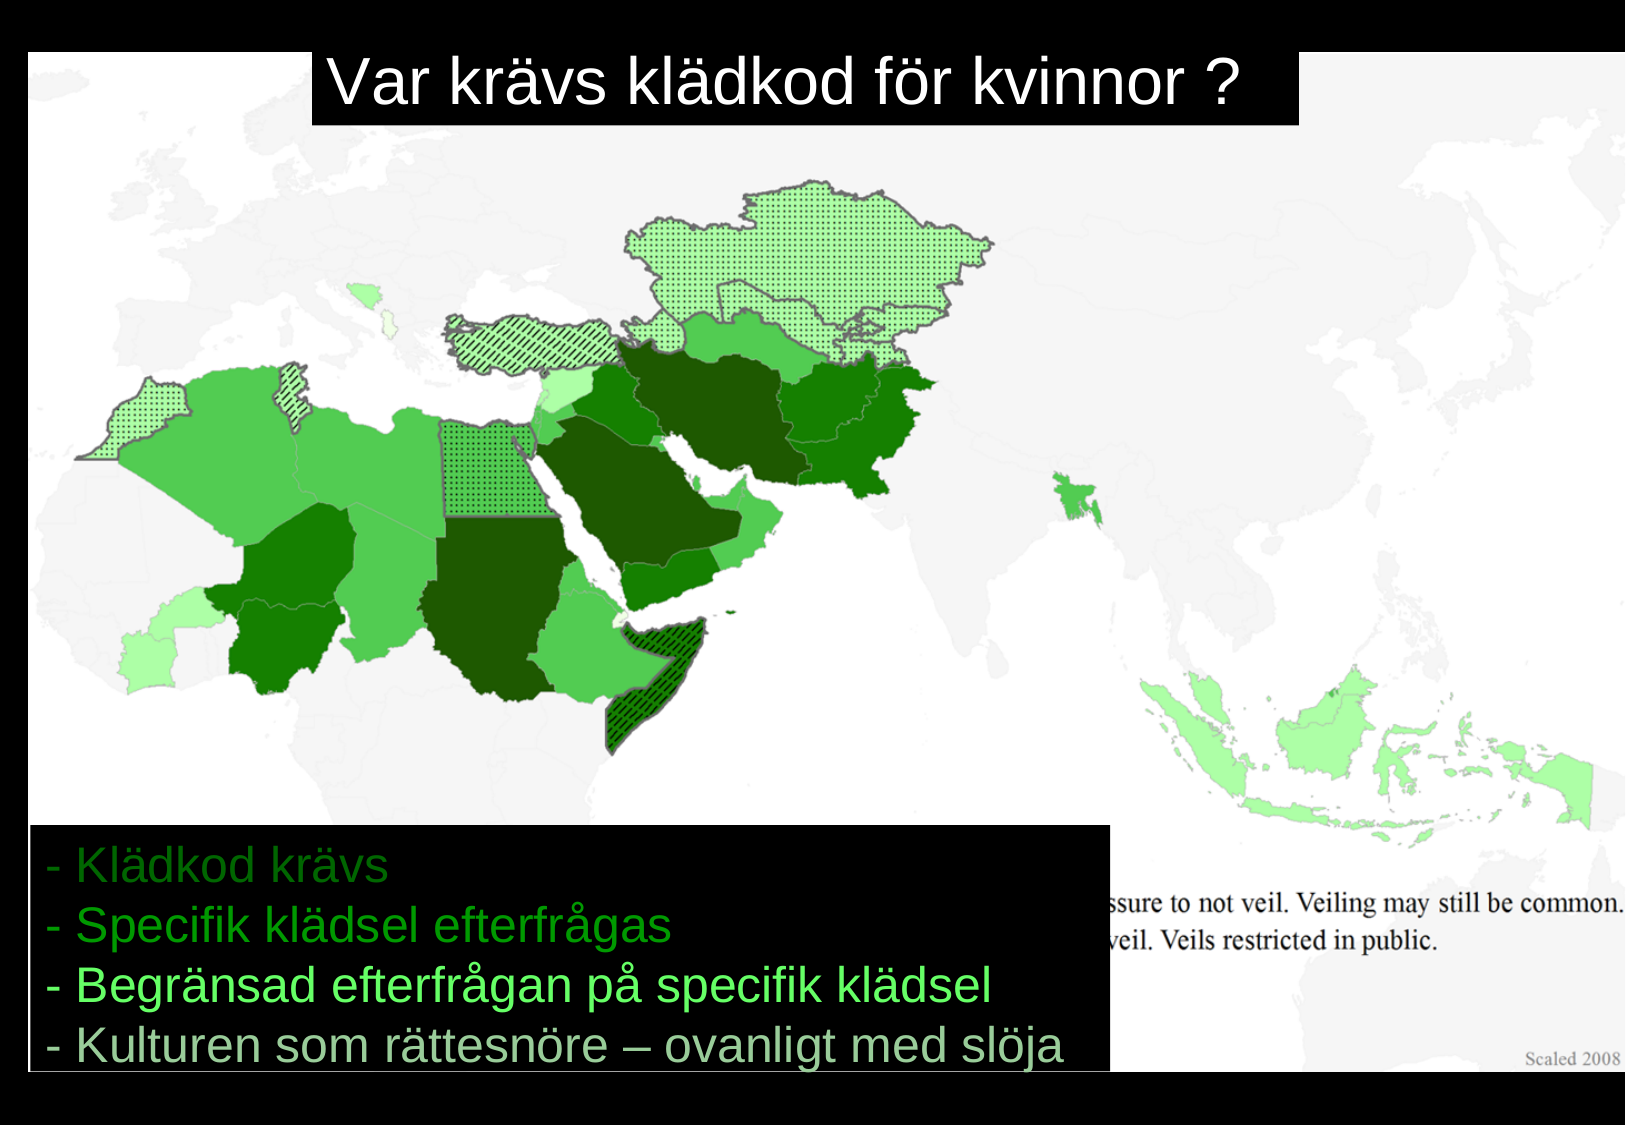

Var krävs klädkod för kvinnor ?
- Klädkod krävs
- Specifik klädsel efterfrågas
- Begränsad efterfrågan på specifik klädsel
- Kulturen som rättesnöre – ovanligt med slöja